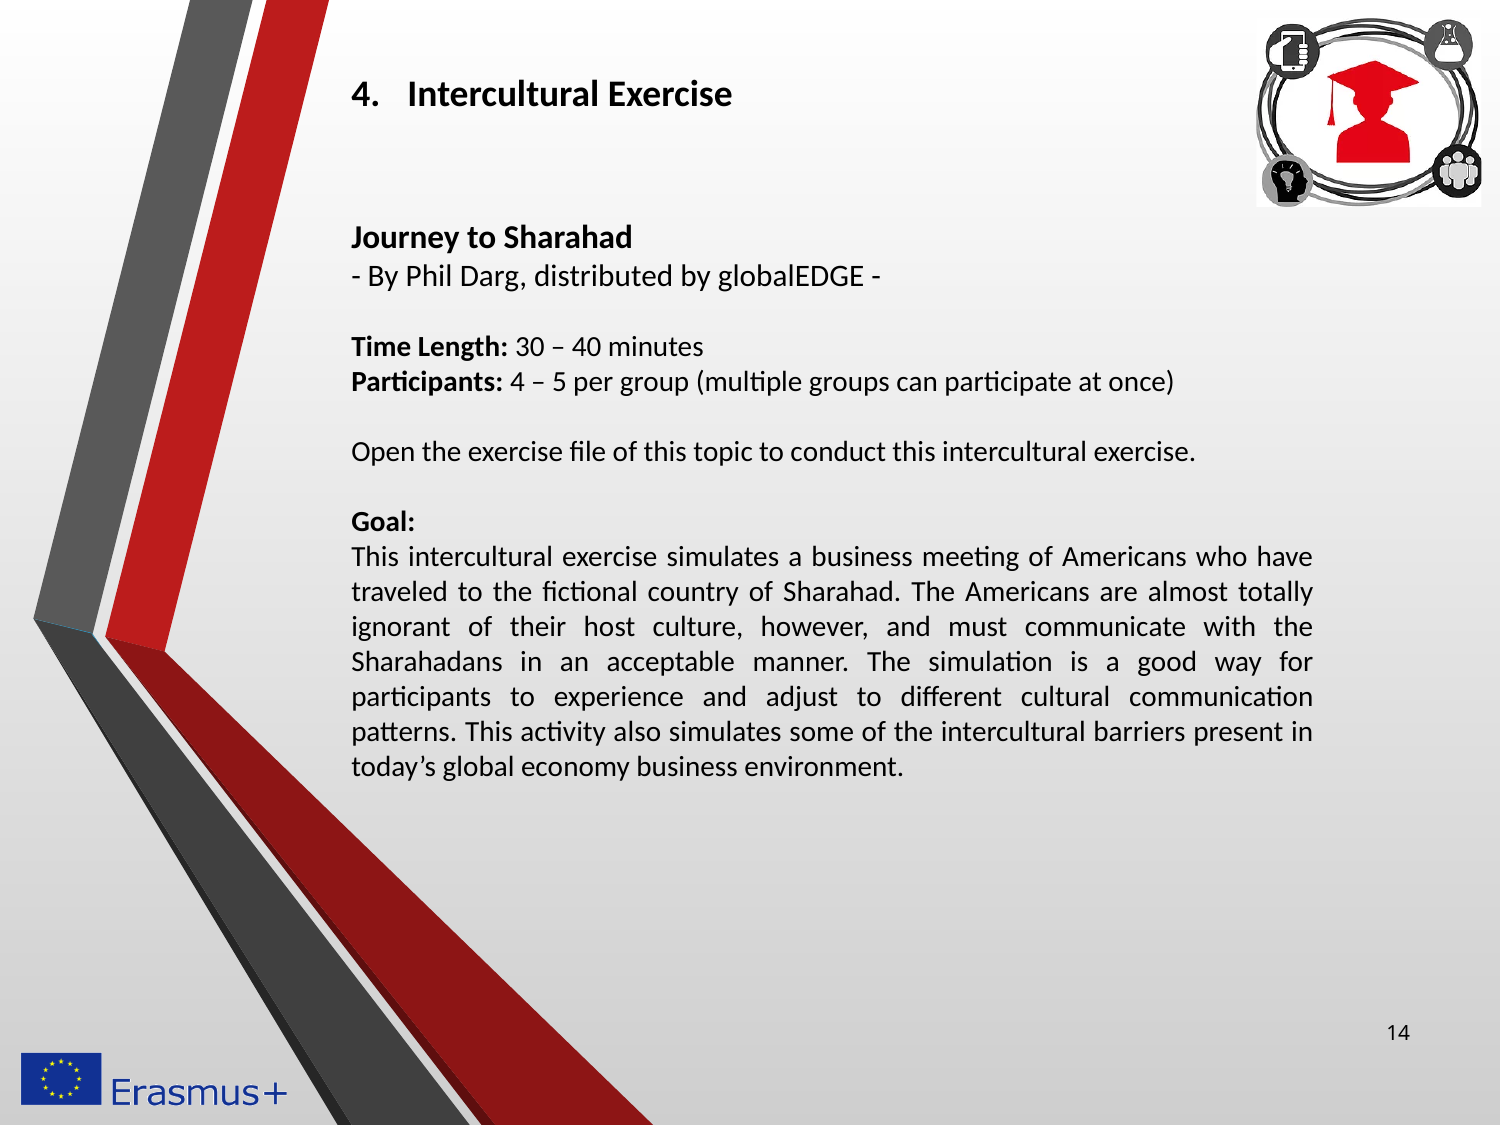

Intercultural Exercise
Journey to Sharahad
- By Phil Darg, distributed by globalEDGE -
Time Length: 30 – 40 minutes
Participants: 4 – 5 per group (multiple groups can participate at once)
Open the exercise file of this topic to conduct this intercultural exercise.
Goal:
This intercultural exercise simulates a business meeting of Americans who have traveled to the fictional country of Sharahad. The Americans are almost totally ignorant of their host culture, however, and must communicate with the Sharahadans in an acceptable manner. The simulation is a good way for participants to experience and adjust to different cultural communication patterns. This activity also simulates some of the intercultural barriers present in today’s global economy business environment.